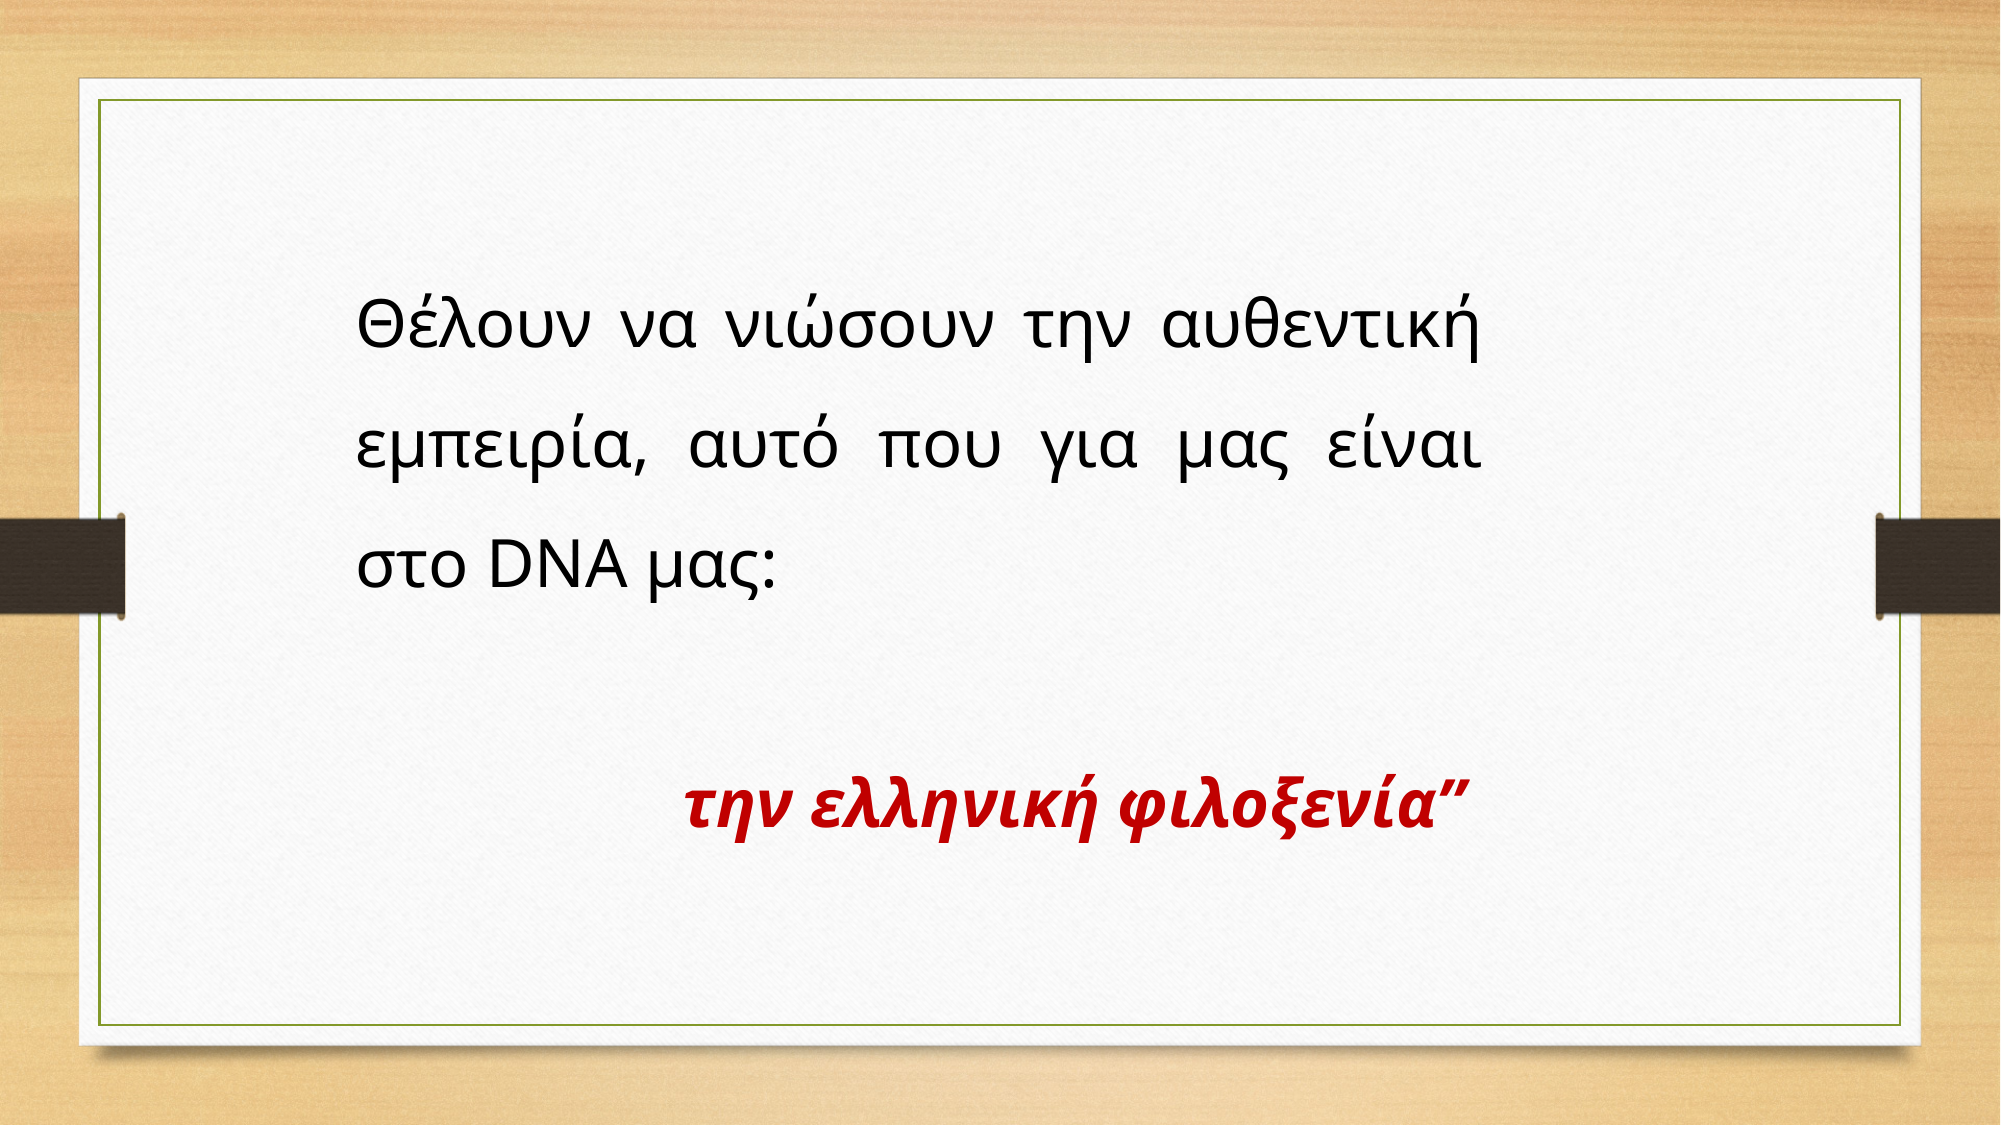

Θέλουν να νιώσουν την αυθεντική εμπειρία, αυτό που για μας είναι στο DNA μας:
 την ελληνική φιλοξενία”